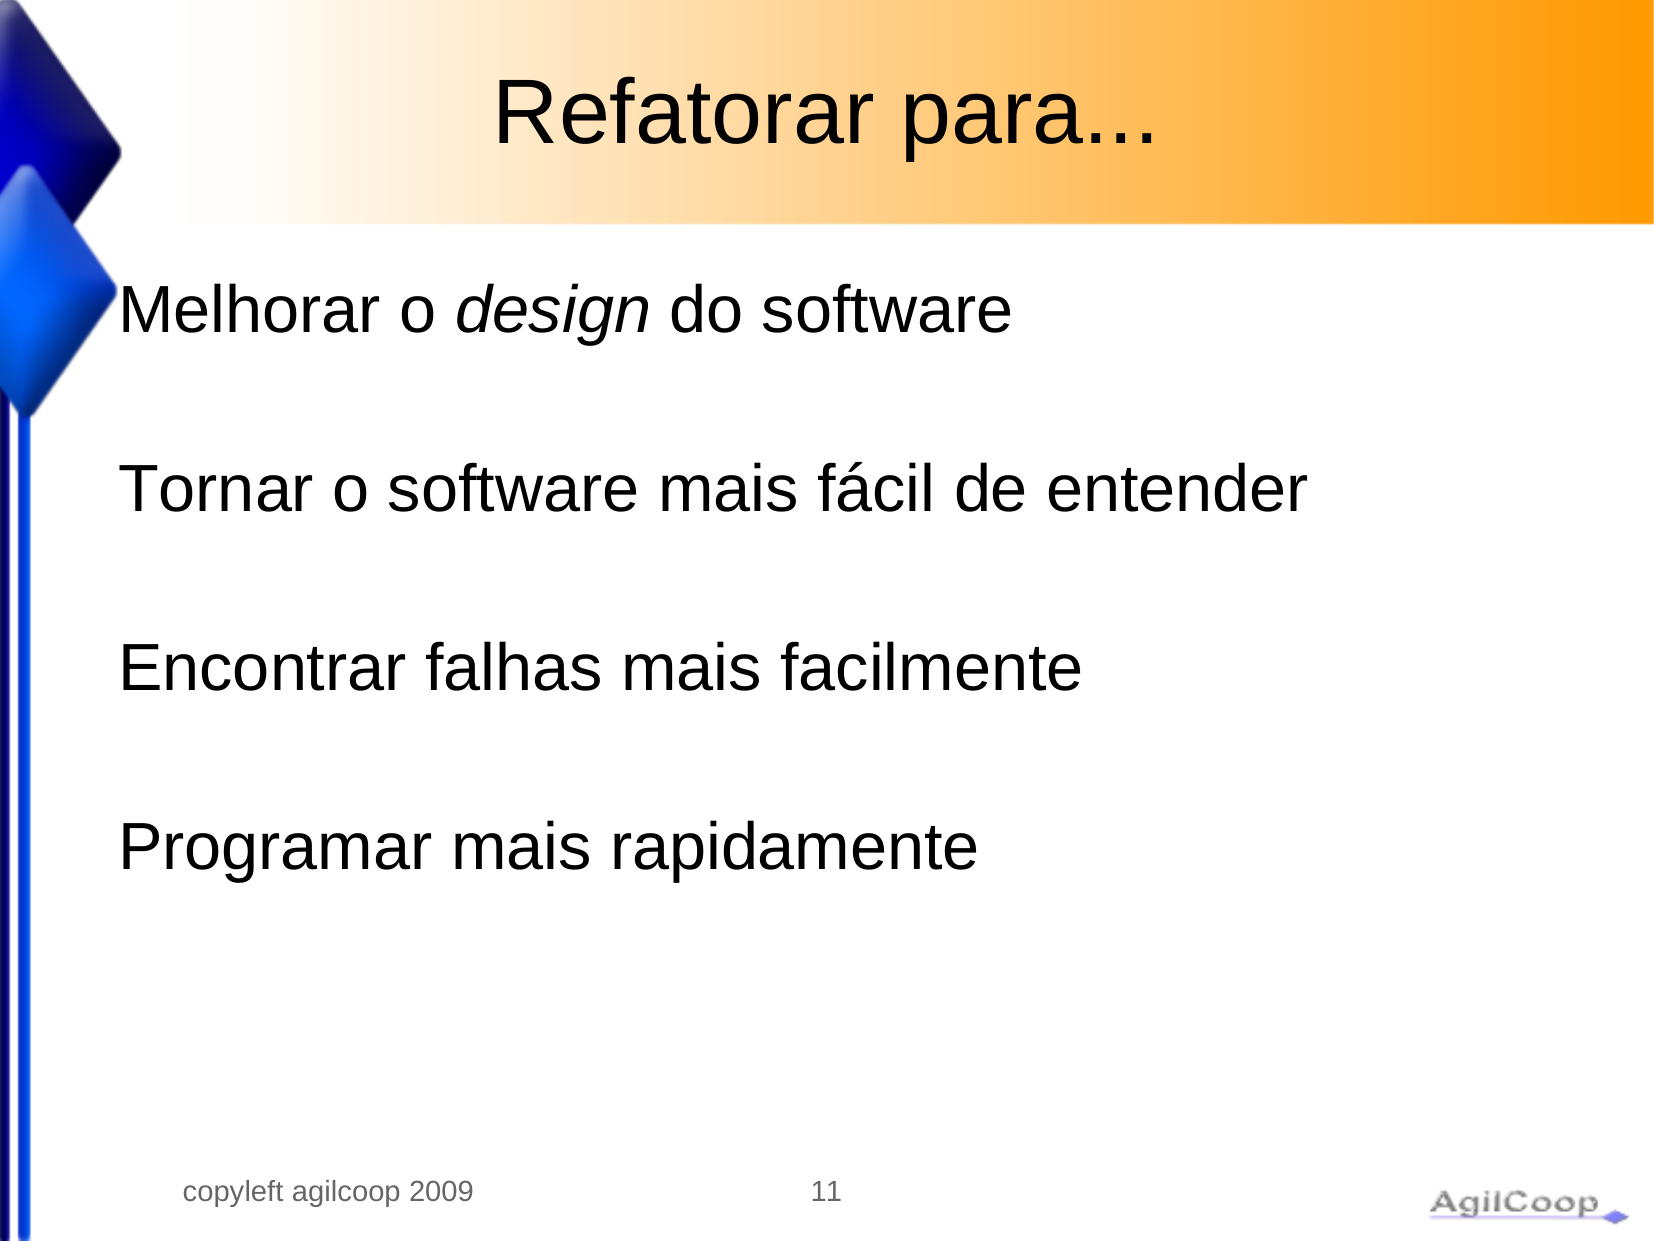

# Refatorar para...
Melhorar o design do software
Tornar o software mais fácil de entender
Encontrar falhas mais facilmente
Programar mais rapidamente
copyleft agilcoop 2009
11